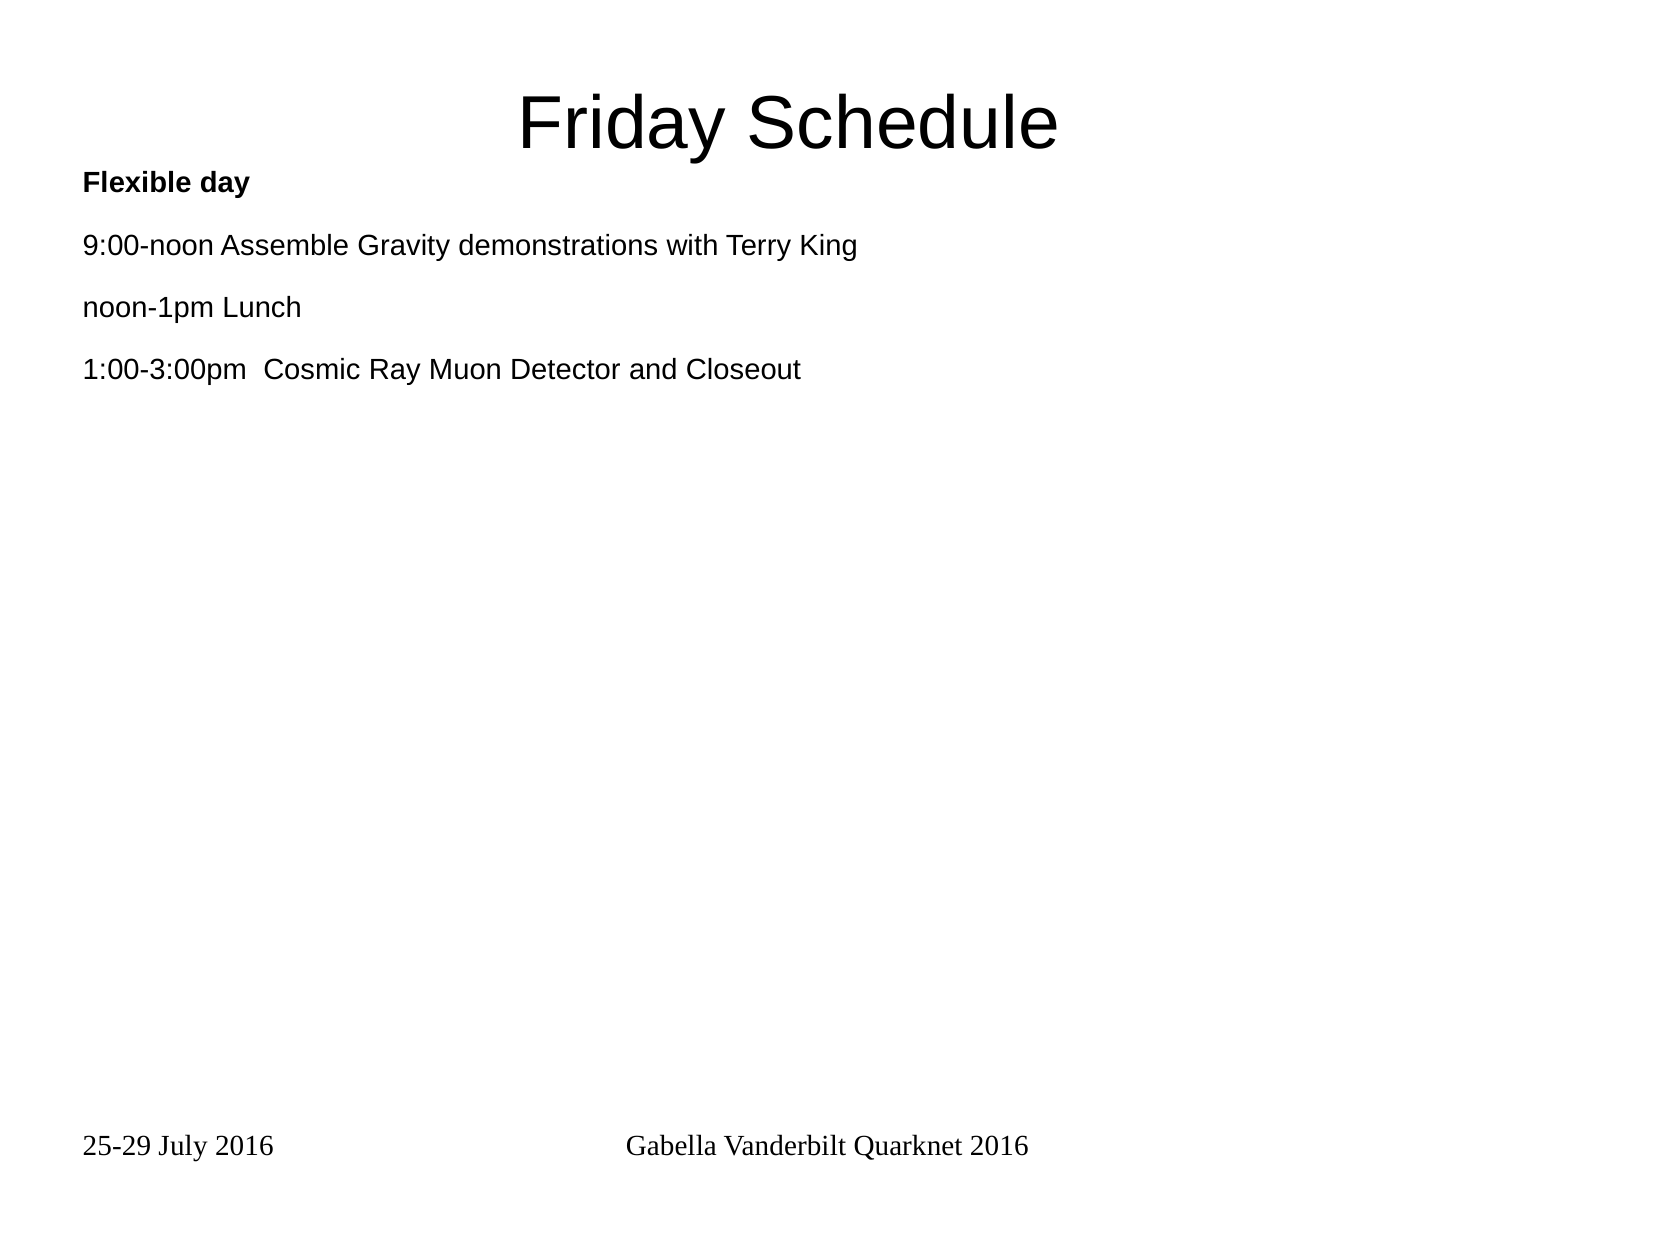

# Friday Schedule
Flexible day
9:00-noon Assemble Gravity demonstrations with Terry King
noon-1pm Lunch
1:00-3:00pm Cosmic Ray Muon Detector and Closeout
25-29 July 2016
Gabella Vanderbilt Quarknet 2016